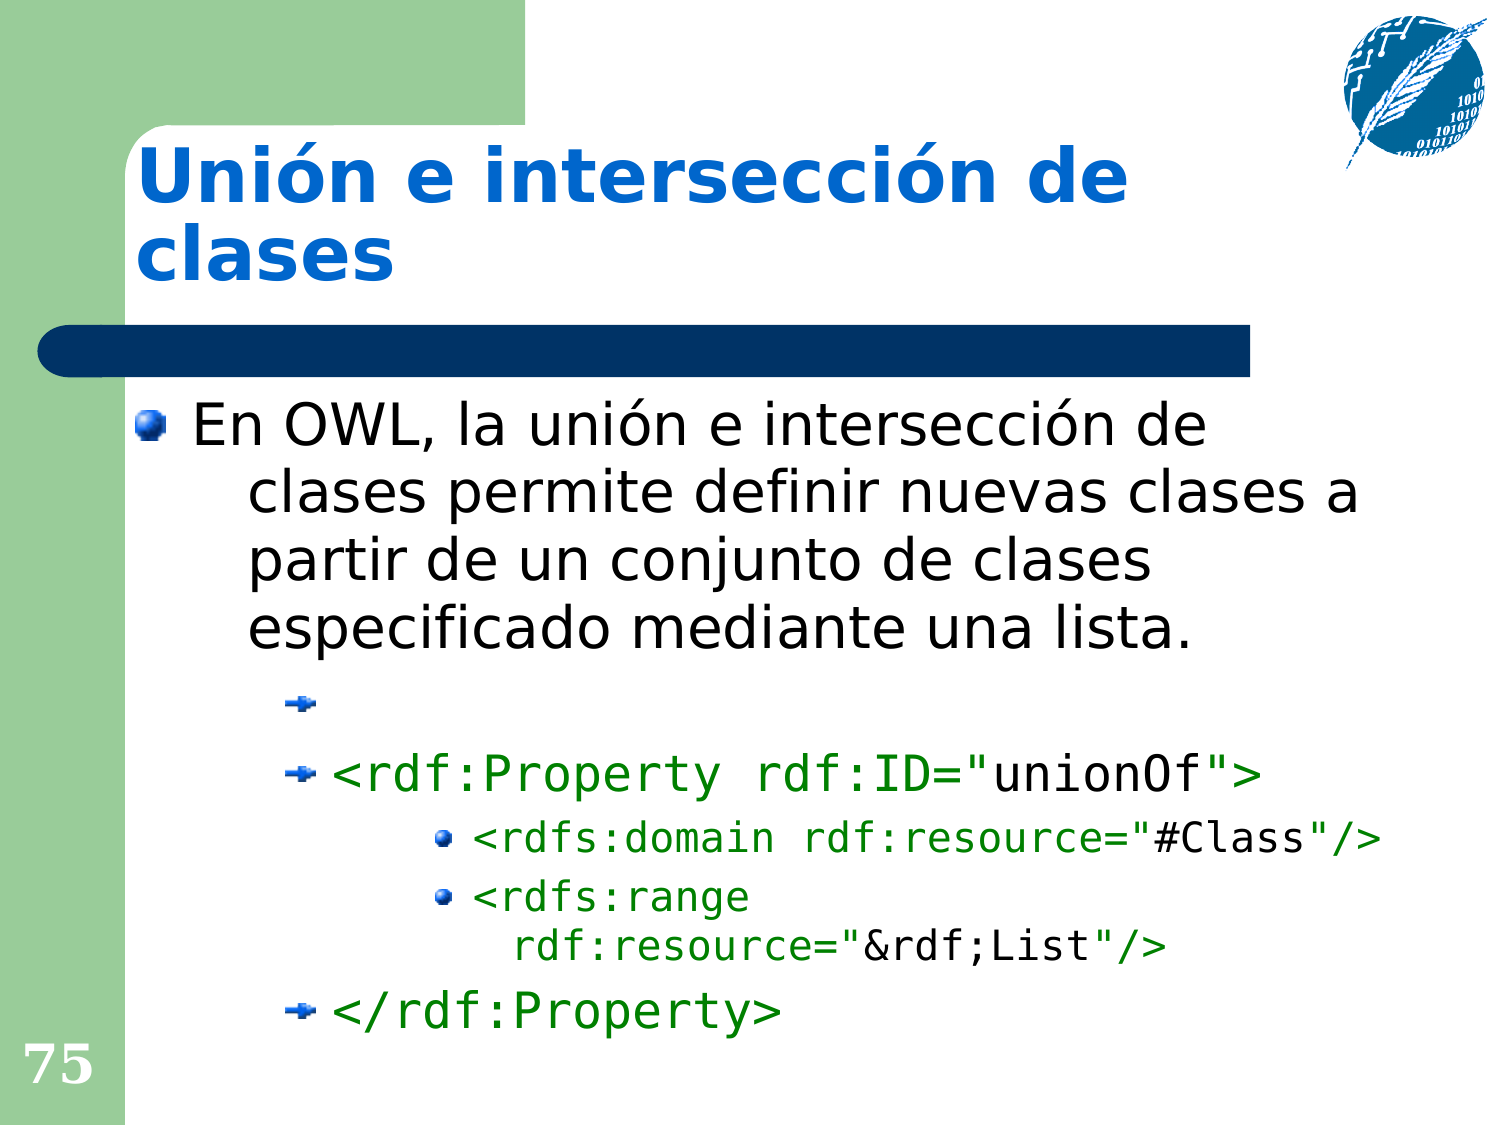

# Unión e intersección de clases
En OWL, la unión e intersección de clases permite definir nuevas clases a partir de un conjunto de clases especificado mediante una lista.
<rdf:Property rdf:ID="unionOf">
<rdfs:domain rdf:resource="#Class"/>
<rdfs:range rdf:resource="&rdf;List"/>
</rdf:Property>
75